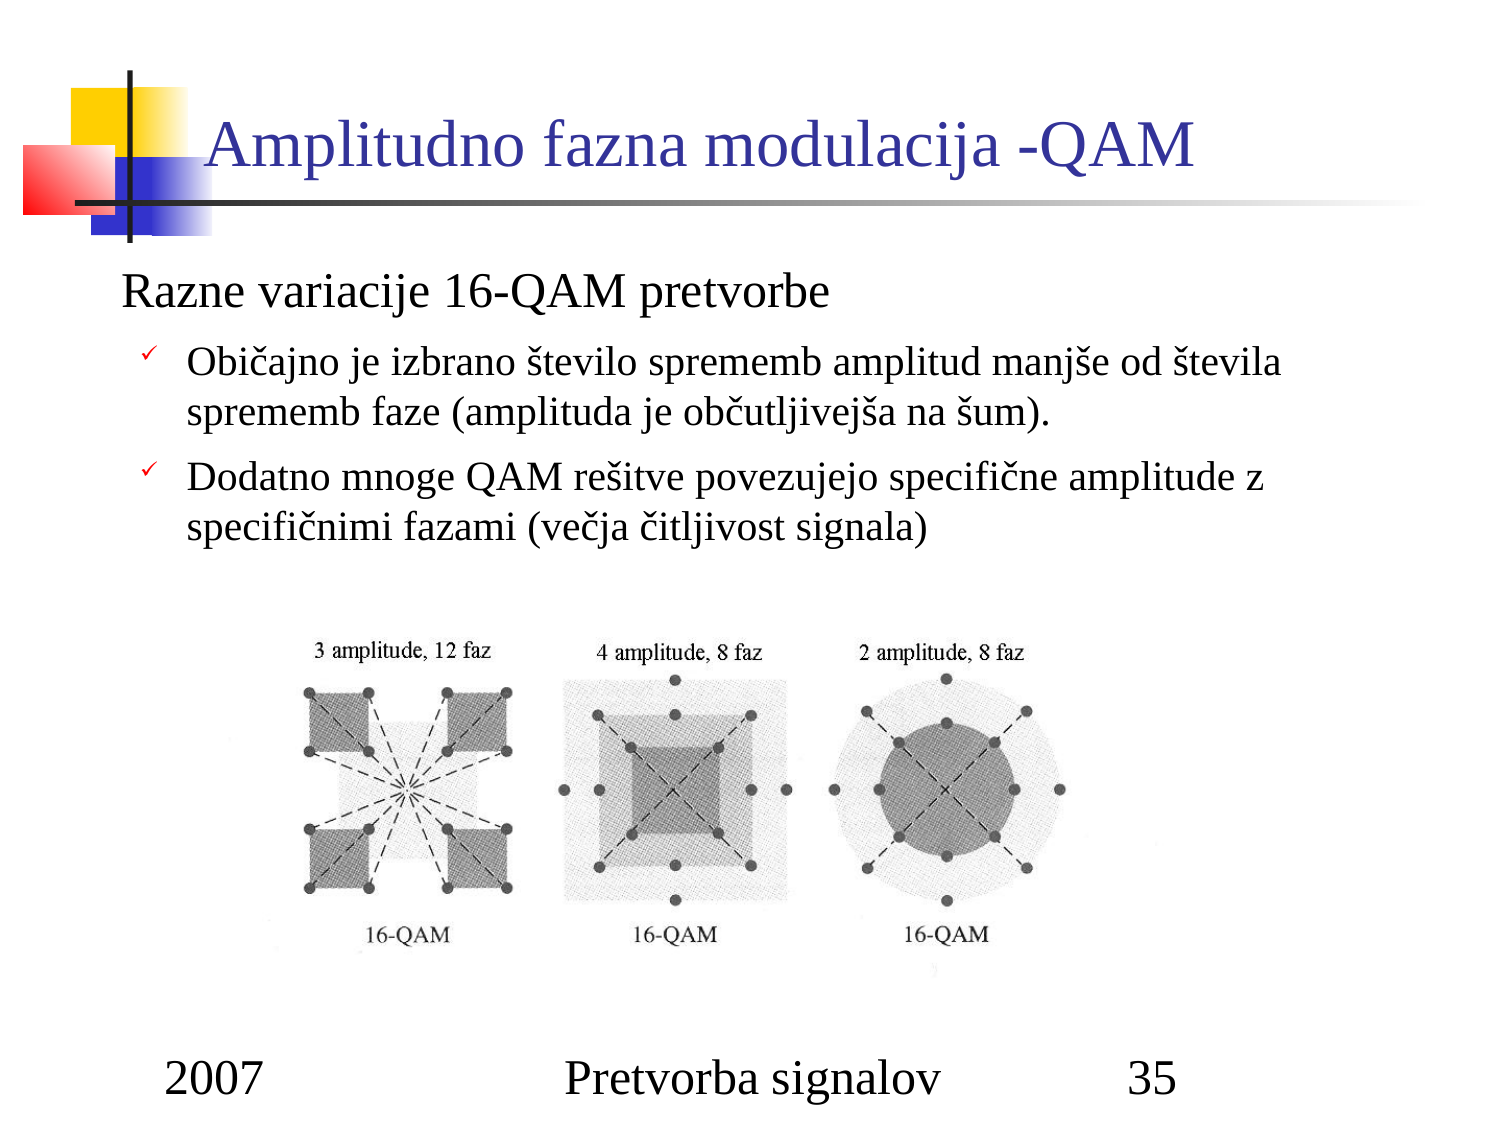

# Amplitudno fazna modulacija -QAM
	Razne variacije 16-QAM pretvorbe
Običajno je izbrano število sprememb amplitud manjše od števila sprememb faze (amplituda je občutljivejša na šum).
Dodatno mnoge QAM rešitve povezujejo specifične amplitude z specifičnimi fazami (večja čitljivost signala)
2007
Pretvorba signalov
35